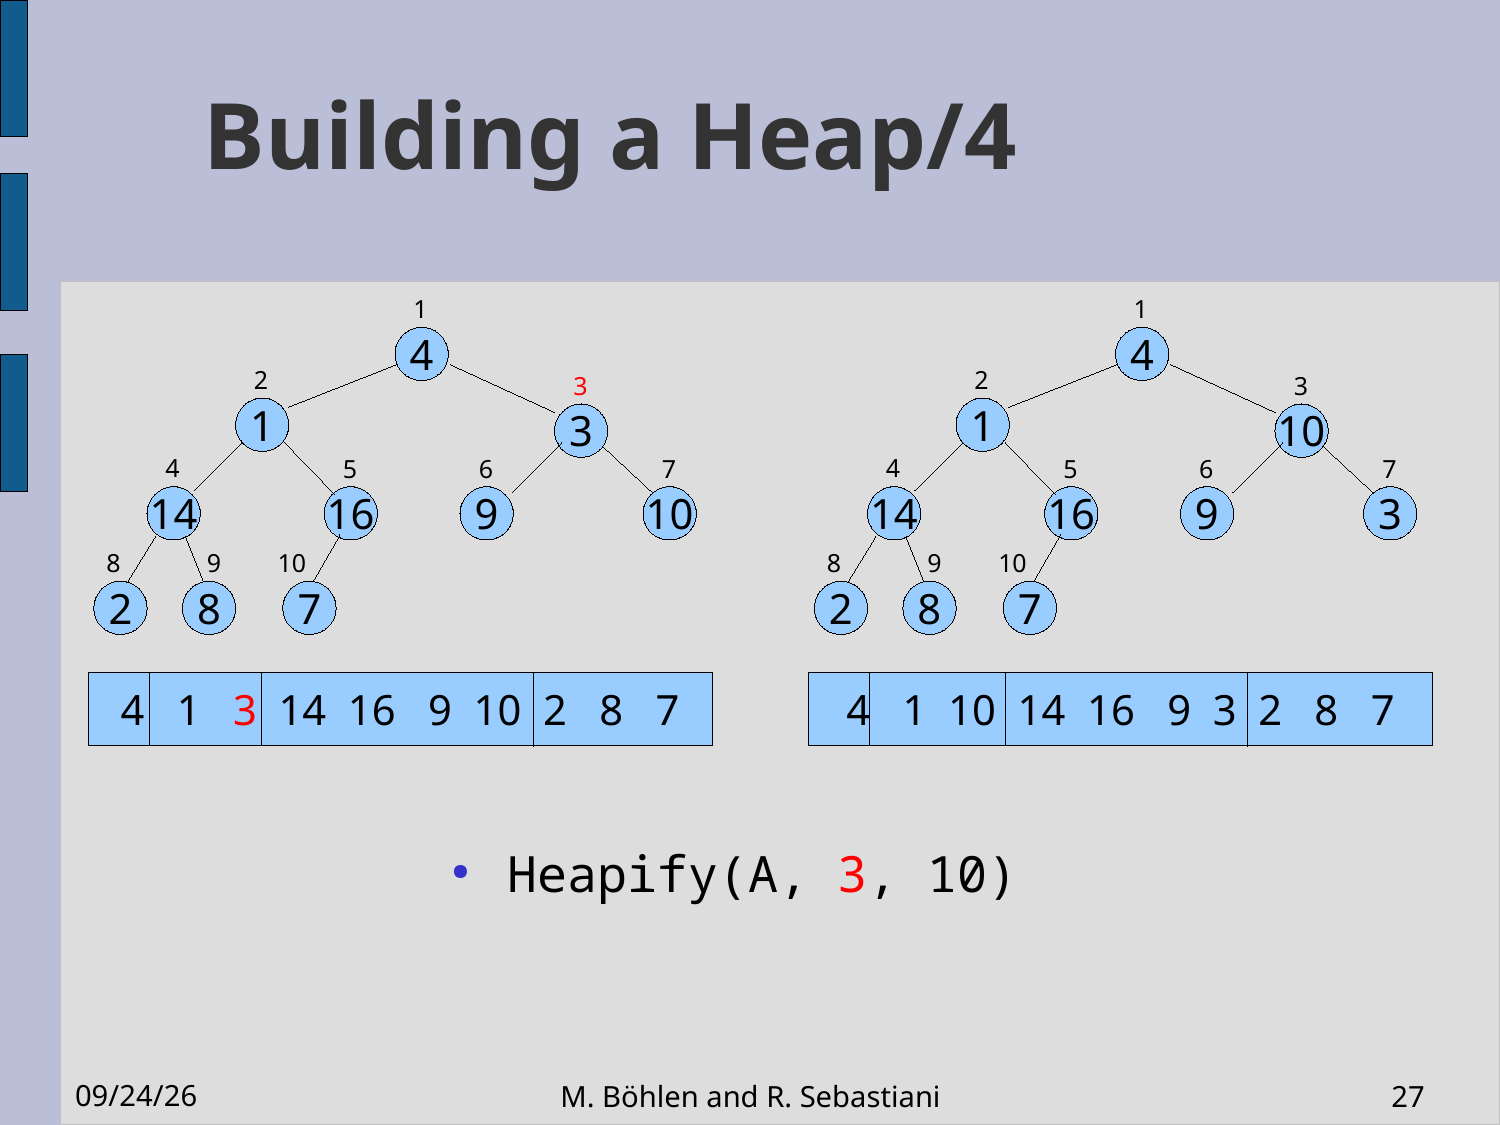

# Building a Heap/4
1
1
4
2
3
1
10
4
5
6
7
14
16
9
3
8
9
10
2
8
7
4 1 10 14 16 9 3 2 8 7
4
2
3
1
3
4
5
6
7
14
16
9
10
8
9
10
2
8
7
4 1 3 14 16 9 10 2 8 7
Heapify(A, 3, 10)
M. Böhlen and R. Sebastiani
27